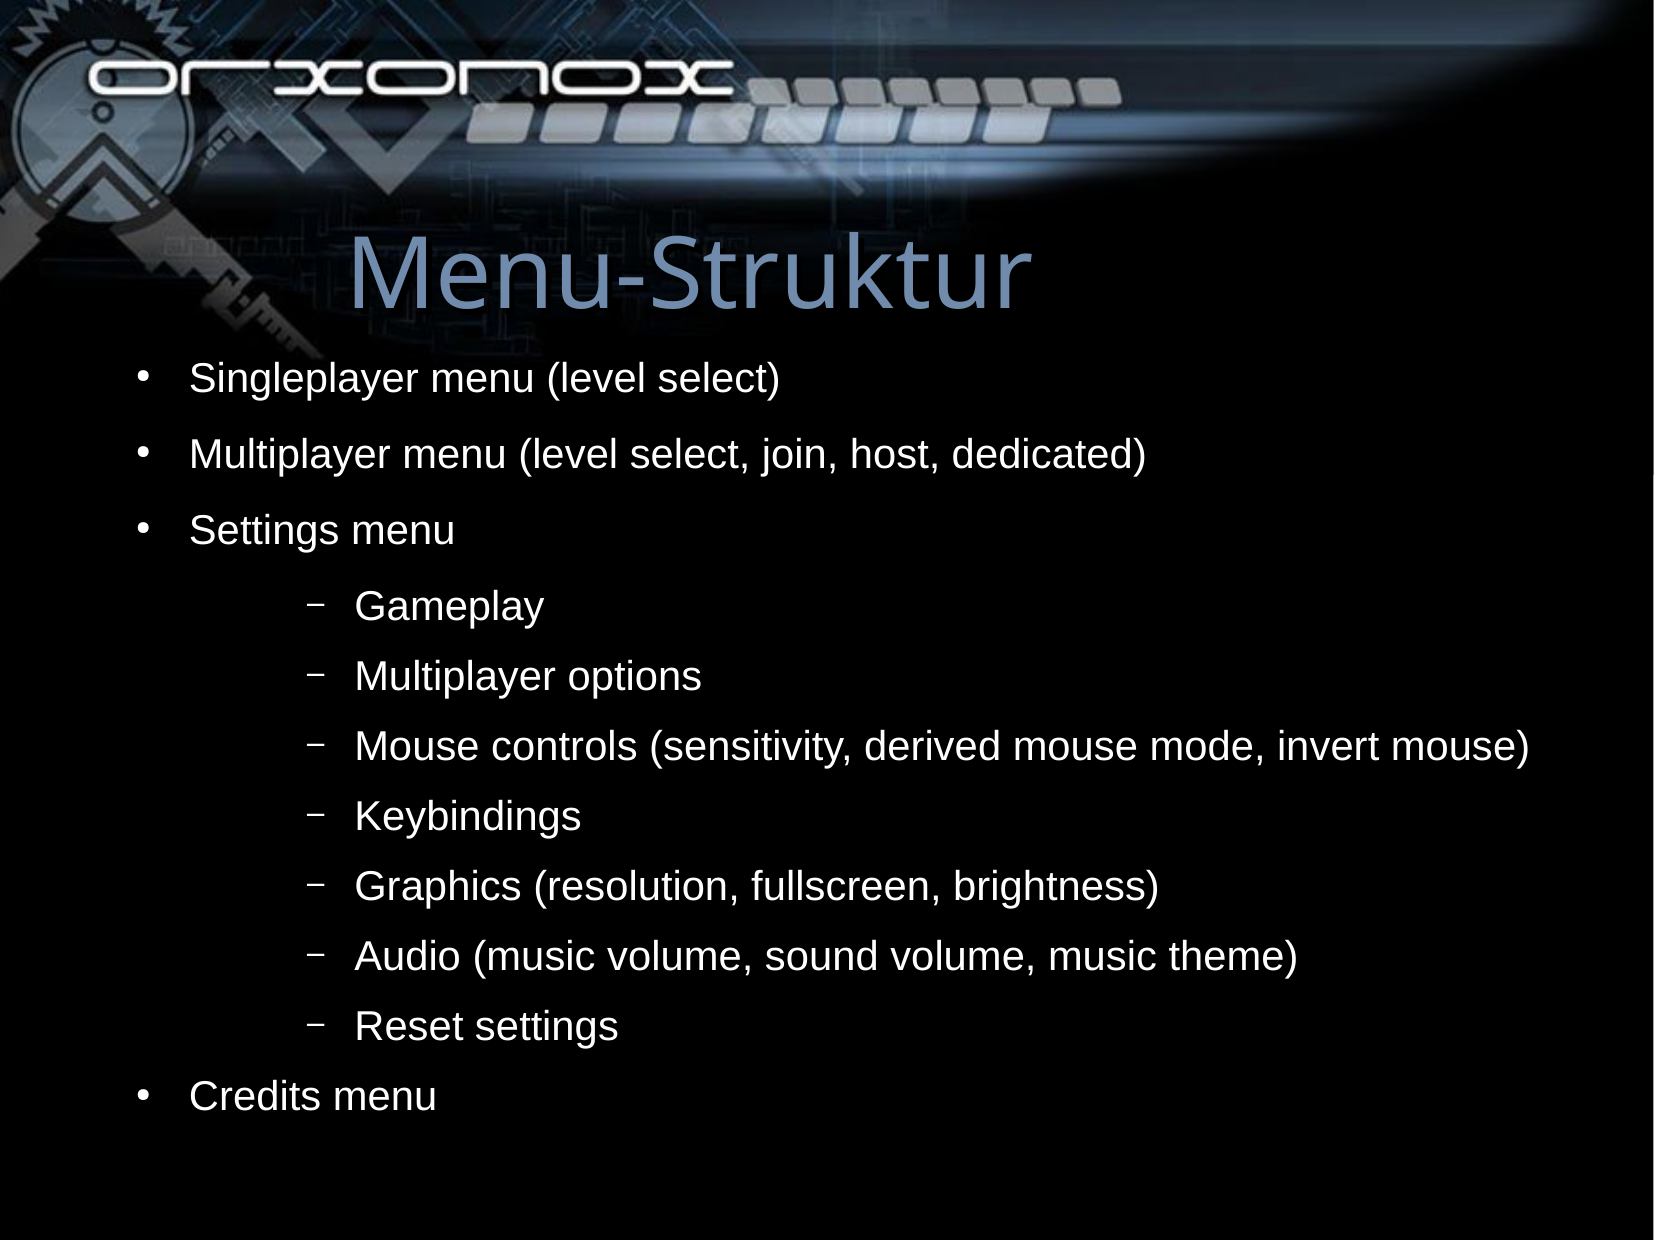

Menu-Struktur
# Singleplayer menu (level select)
Multiplayer menu (level select, join, host, dedicated)
Settings menu
Gameplay
Multiplayer options
Mouse controls (sensitivity, derived mouse mode, invert mouse)
Keybindings
Graphics (resolution, fullscreen, brightness)
Audio (music volume, sound volume, music theme)
Reset settings
Credits menu